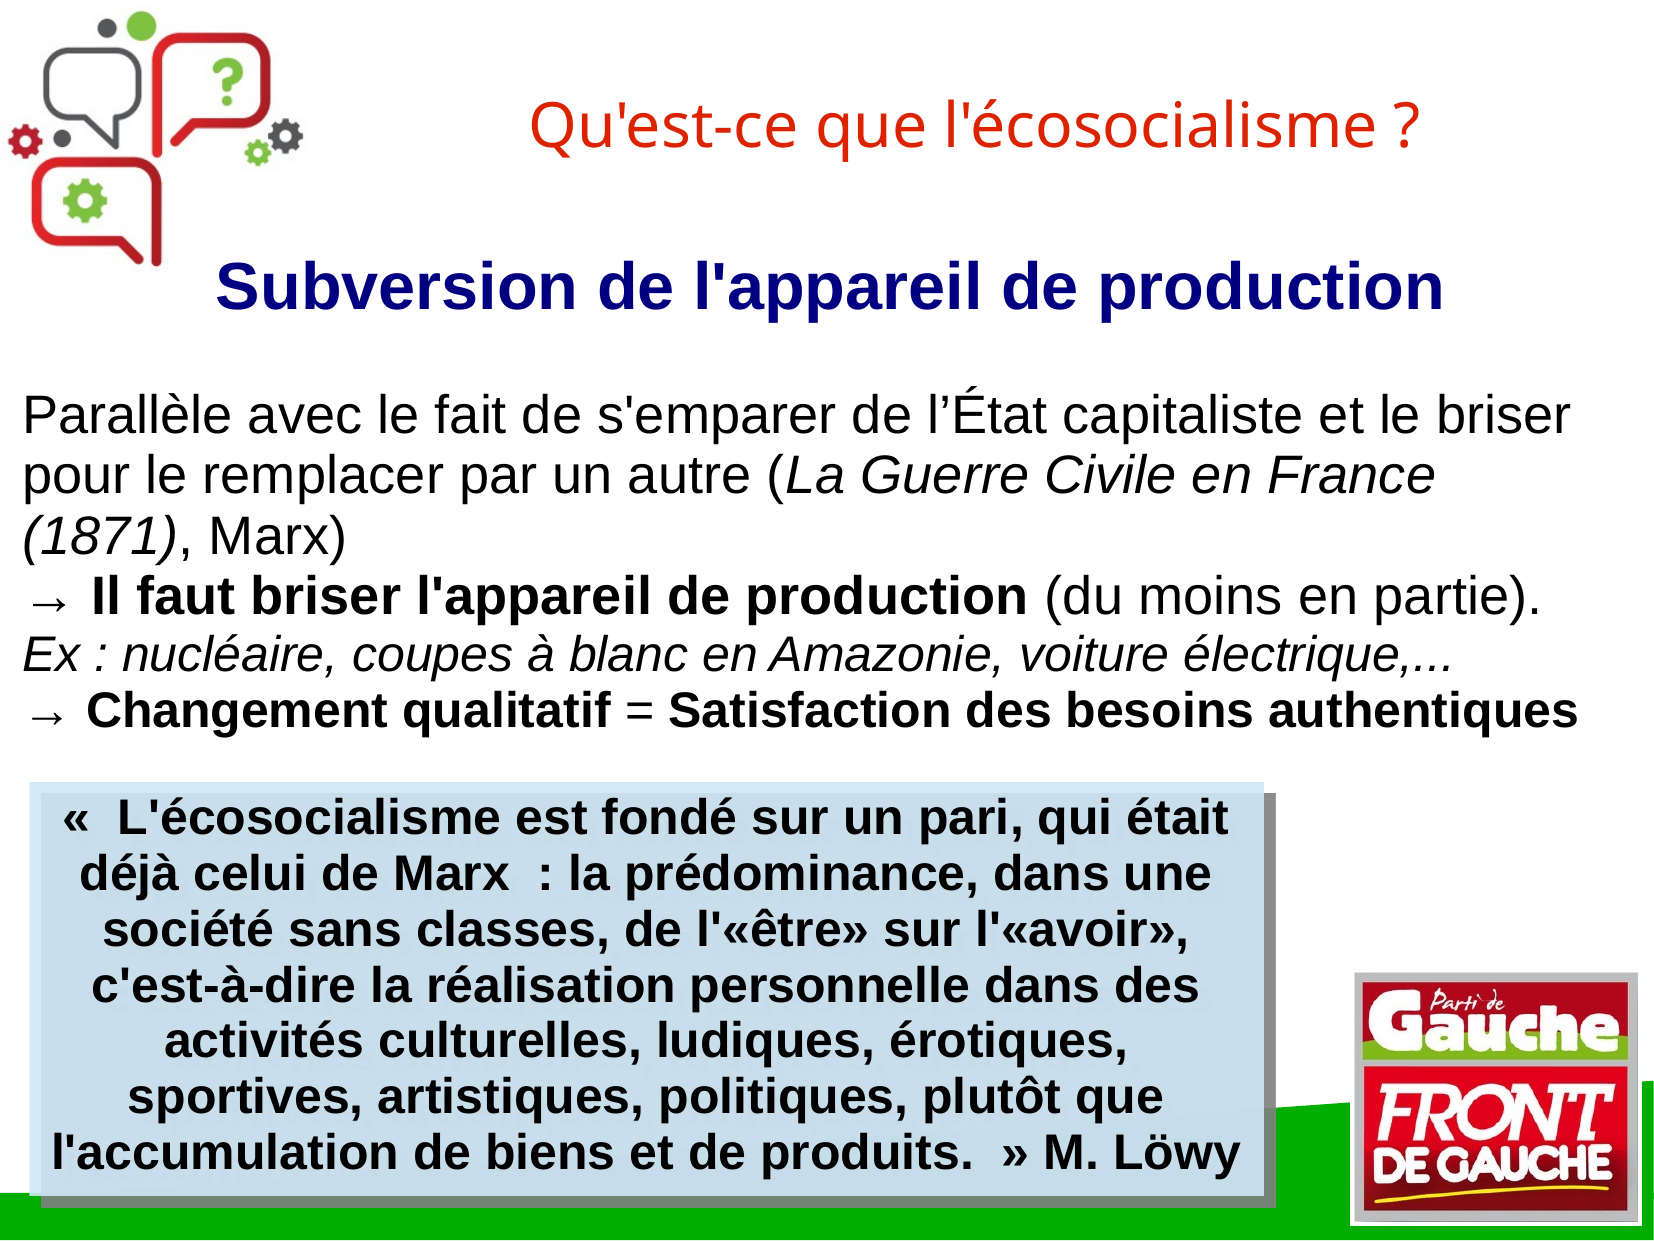

# Qu'est-ce que l'écosocialisme ?
Subversion de l'appareil de production
Parallèle avec le fait de s'emparer de l’État capitaliste et le briser pour le remplacer par un autre (La Guerre Civile en France (1871), Marx)
→ Il faut briser l'appareil de production (du moins en partie).
Ex : nucléaire, coupes à blanc en Amazonie, voiture électrique,...
→ Changement qualitatif = Satisfaction des besoins authentiques
«  L'écosocialisme est fondé sur un pari, qui était déjà celui de Marx  : la prédominance, dans une société sans classes, de l'«être» sur l'«avoir», c'est-à-dire la réalisation personnelle dans des activités culturelles, ludiques, érotiques, sportives, artistiques, politiques, plutôt que l'accumulation de biens et de produits.  » M. Löwy